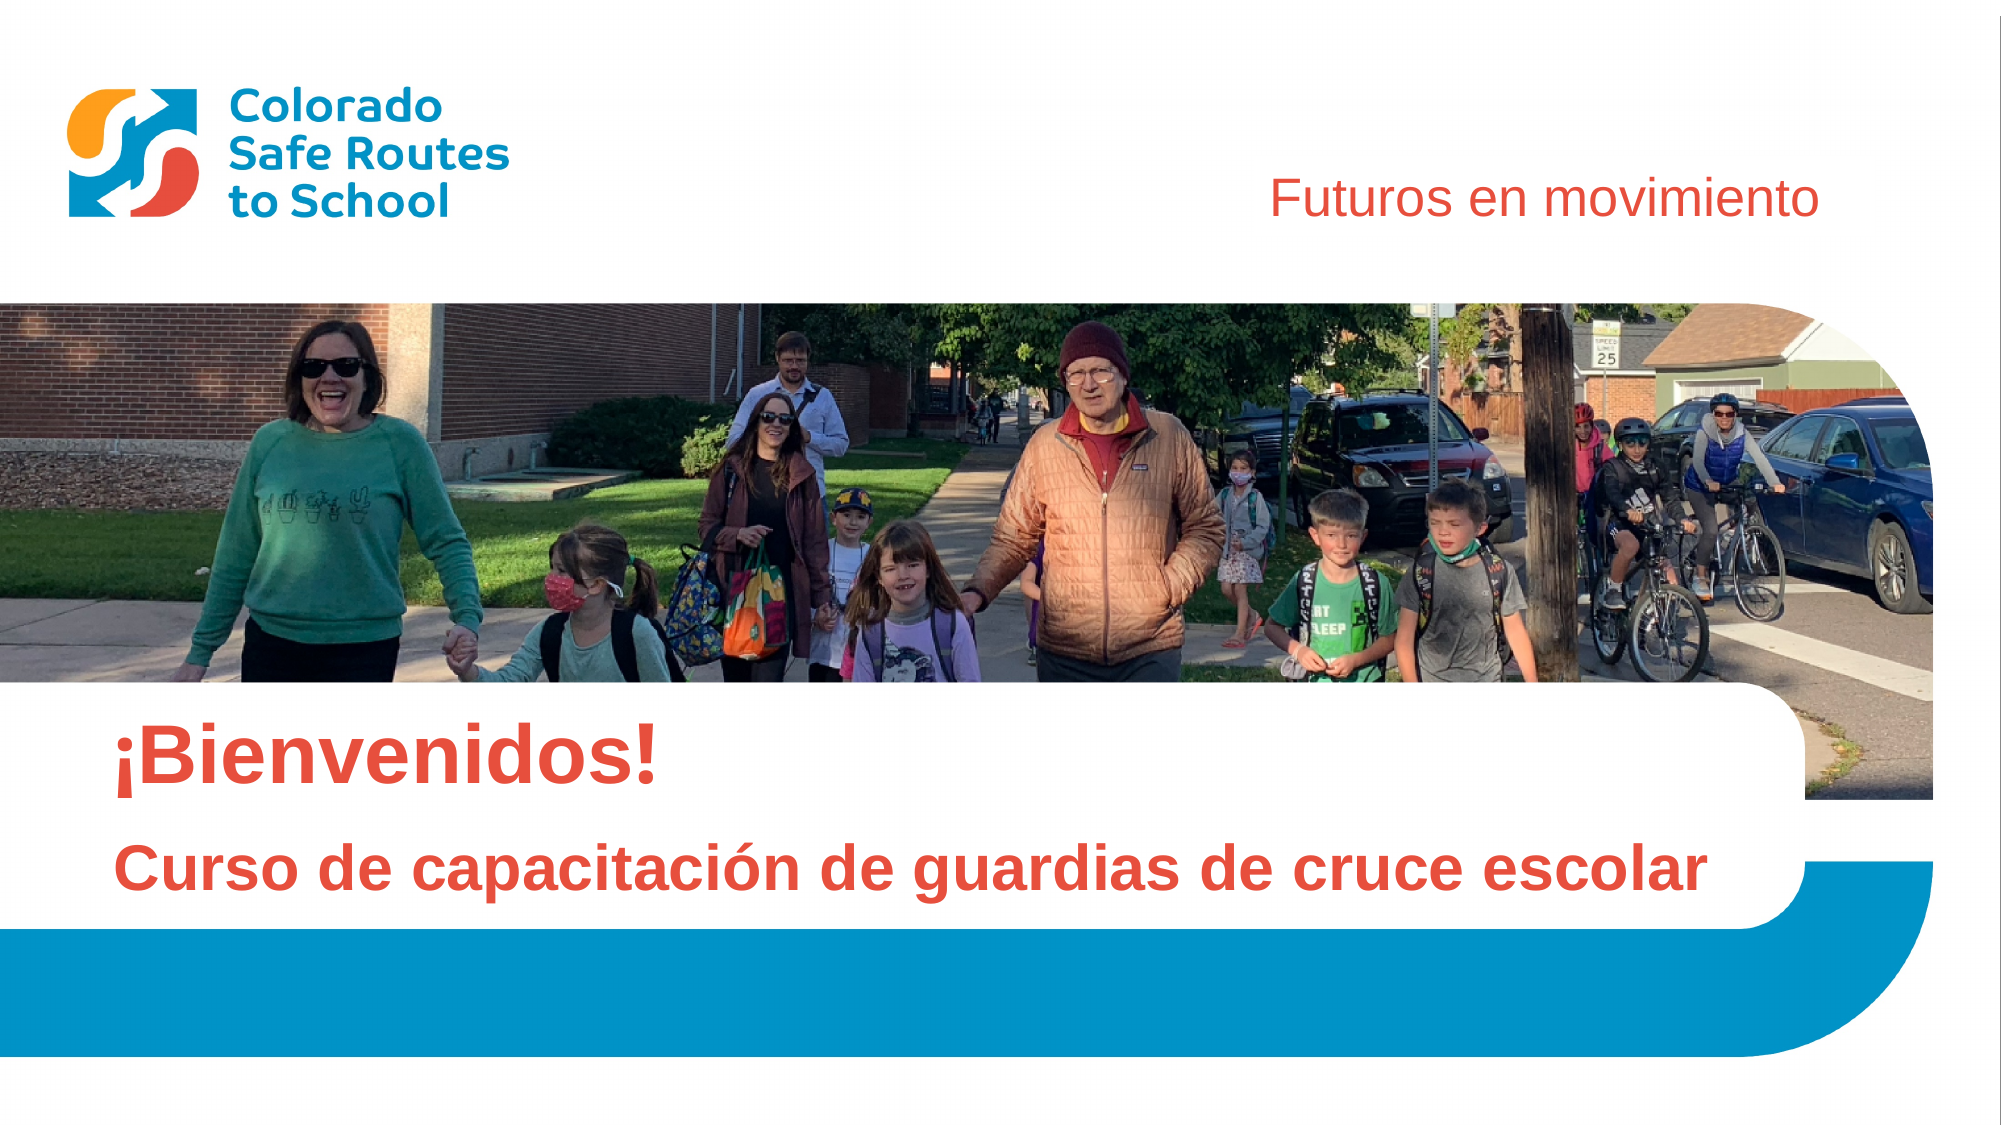

Futuros en movimiento
¡Bienvenidos!
# Curso de capacitación de guardias de cruce escolar